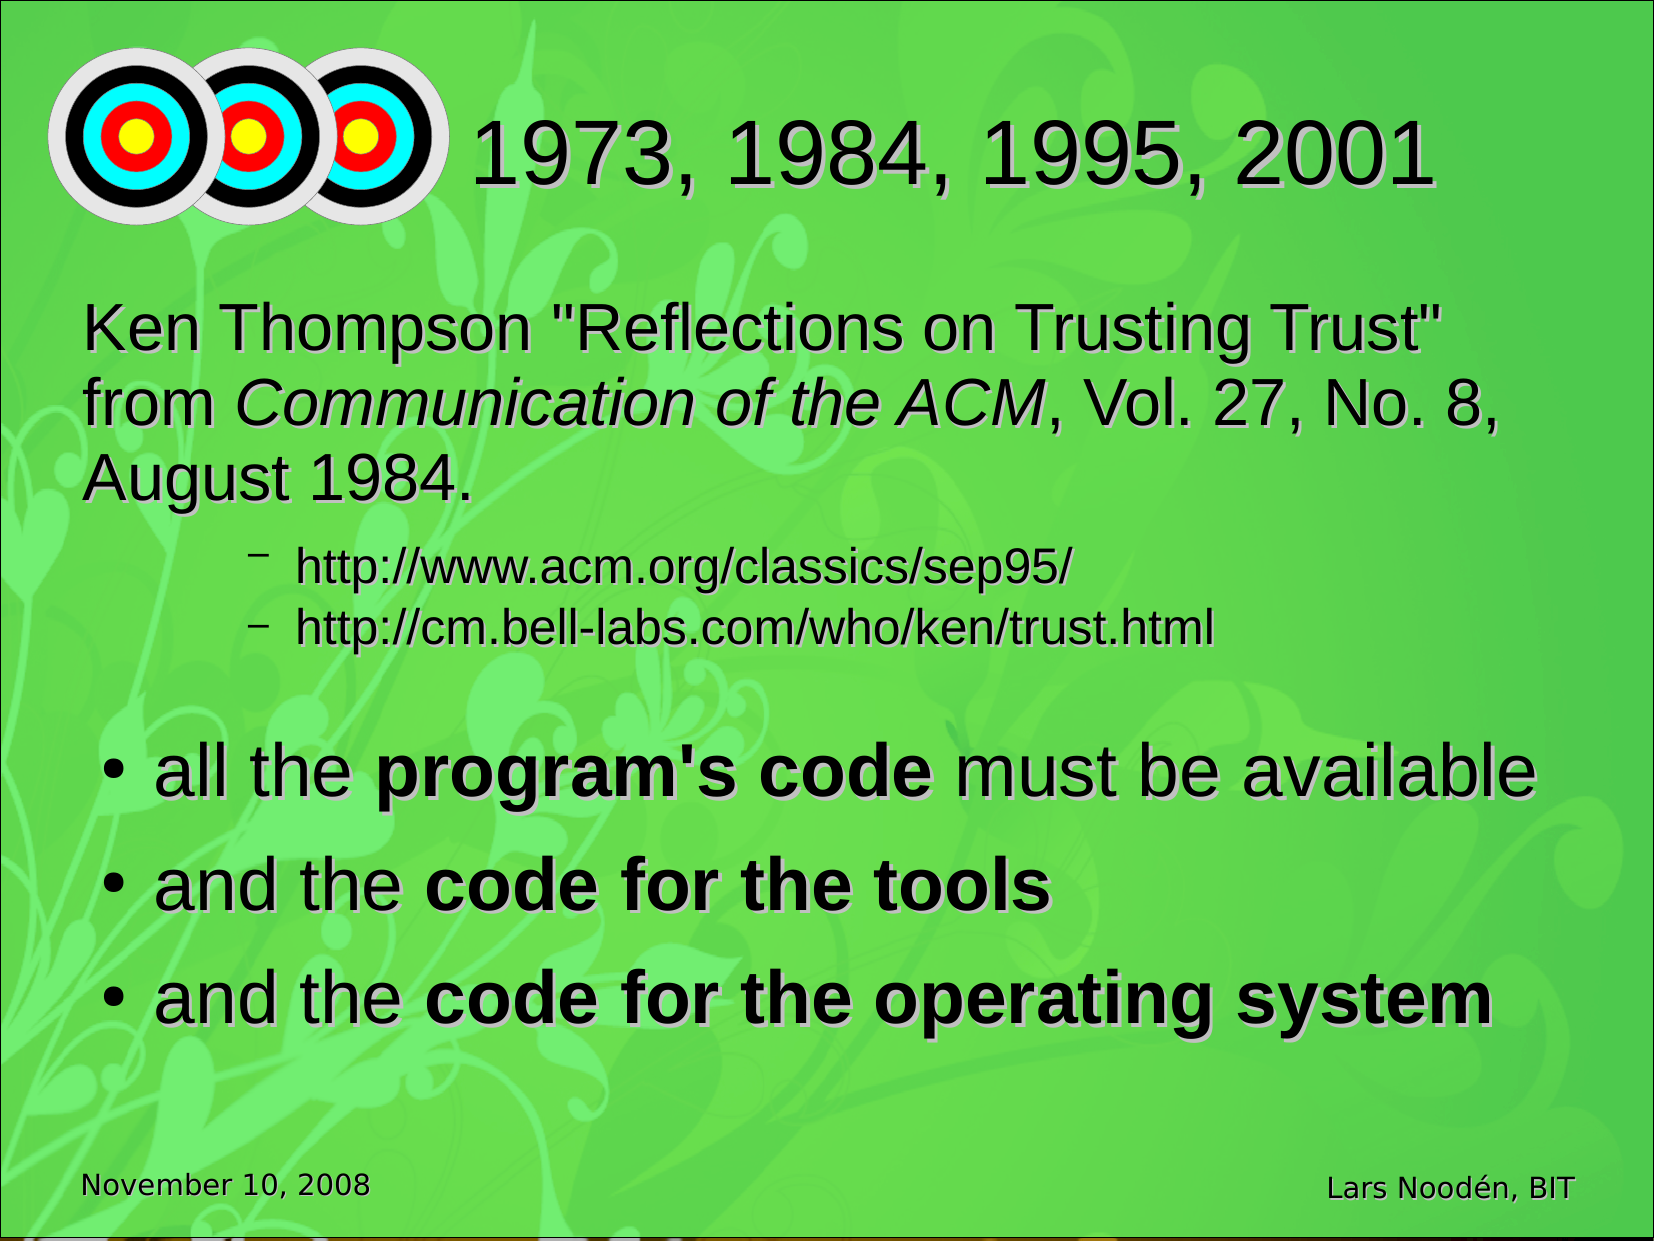

# 1973, 1984, 1995, 2001
Ken Thompson "Reflections on Trusting Trust" from Communication of the ACM, Vol. 27, No. 8, August 1984.
http://www.acm.org/classics/sep95/
http://cm.bell-labs.com/who/ken/trust.html
all the program's code must be available
and the code for the tools
and the code for the operating system